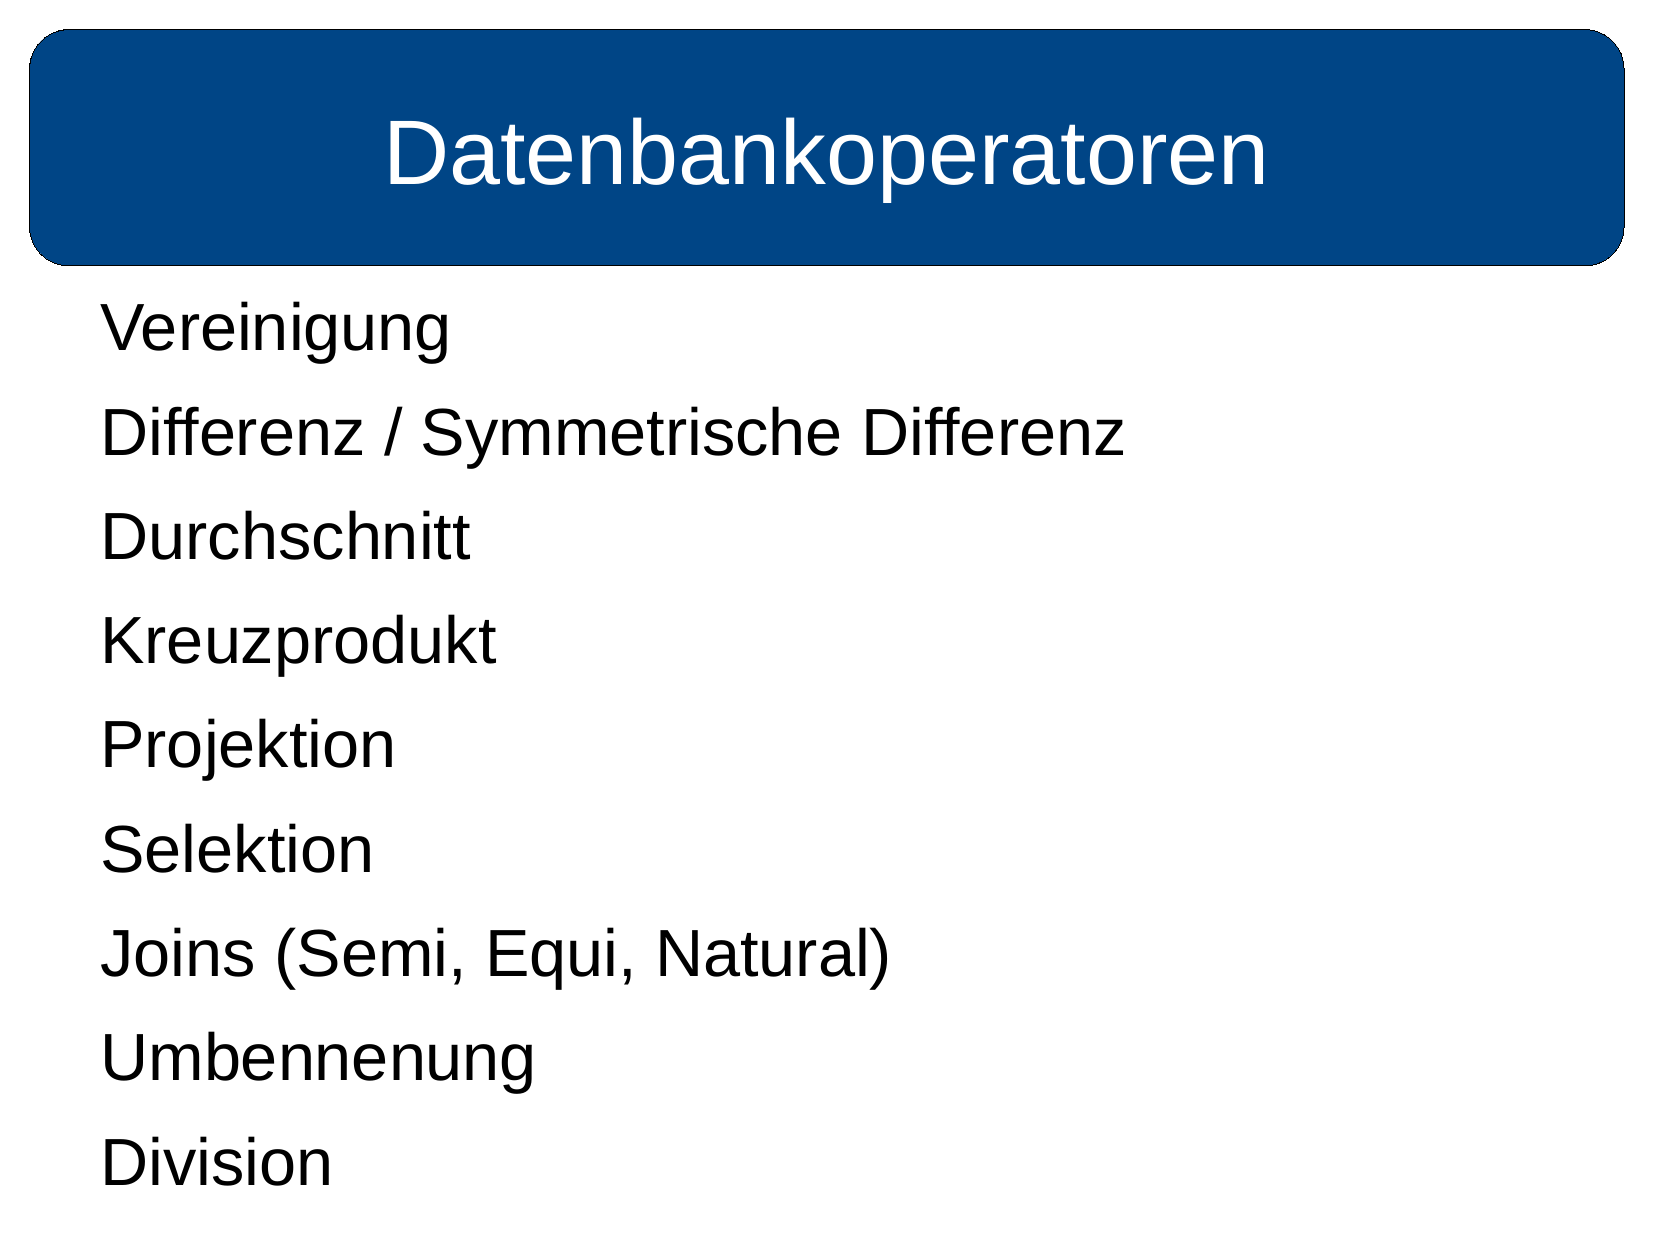

# Datenbankoperatoren
Vereinigung
Differenz / Symmetrische Differenz
Durchschnitt
Kreuzprodukt
Projektion
Selektion
Joins (Semi, Equi, Natural)
Umbennenung
Division